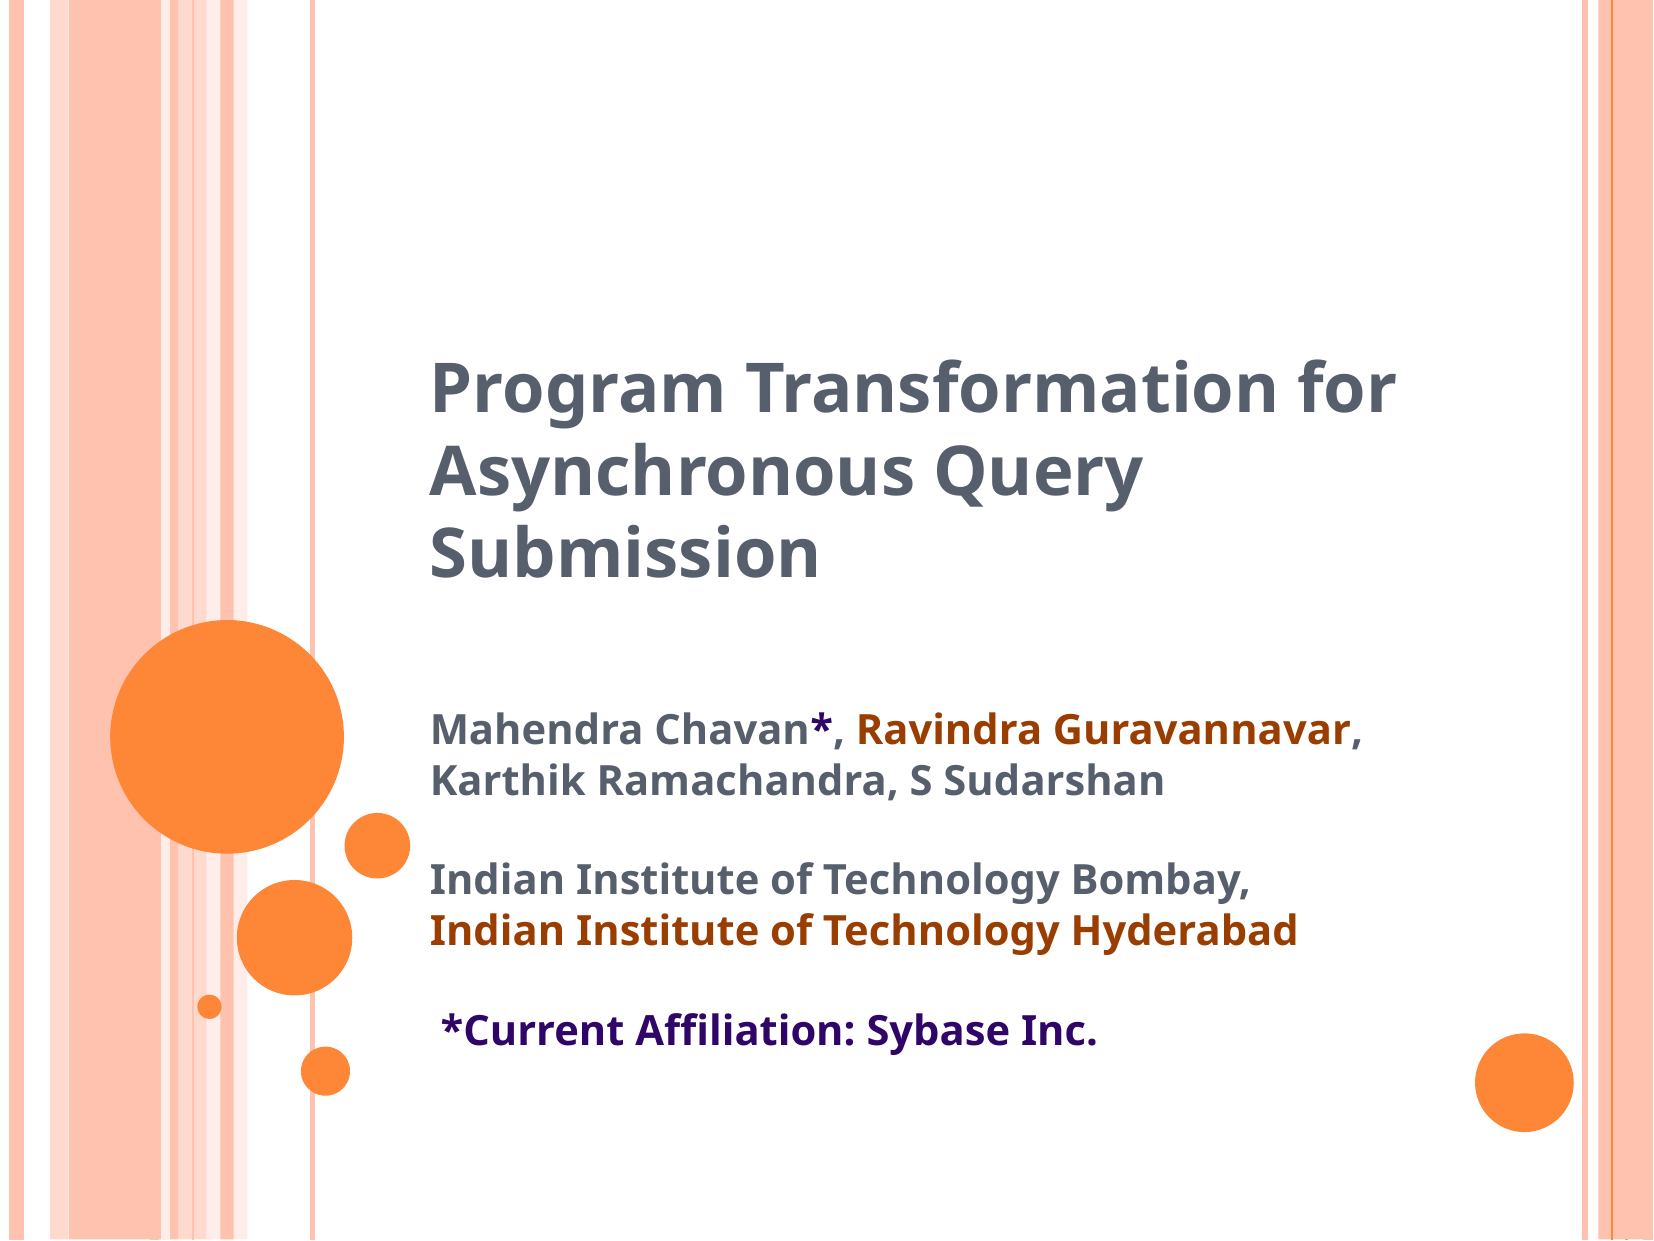

Program Transformation for Asynchronous Query Submission
Mahendra Chavan*, Ravindra Guravannavar,
Karthik Ramachandra, S Sudarshan
Indian Institute of Technology Bombay,
Indian Institute of Technology Hyderabad
 *Current Affiliation: Sybase Inc.